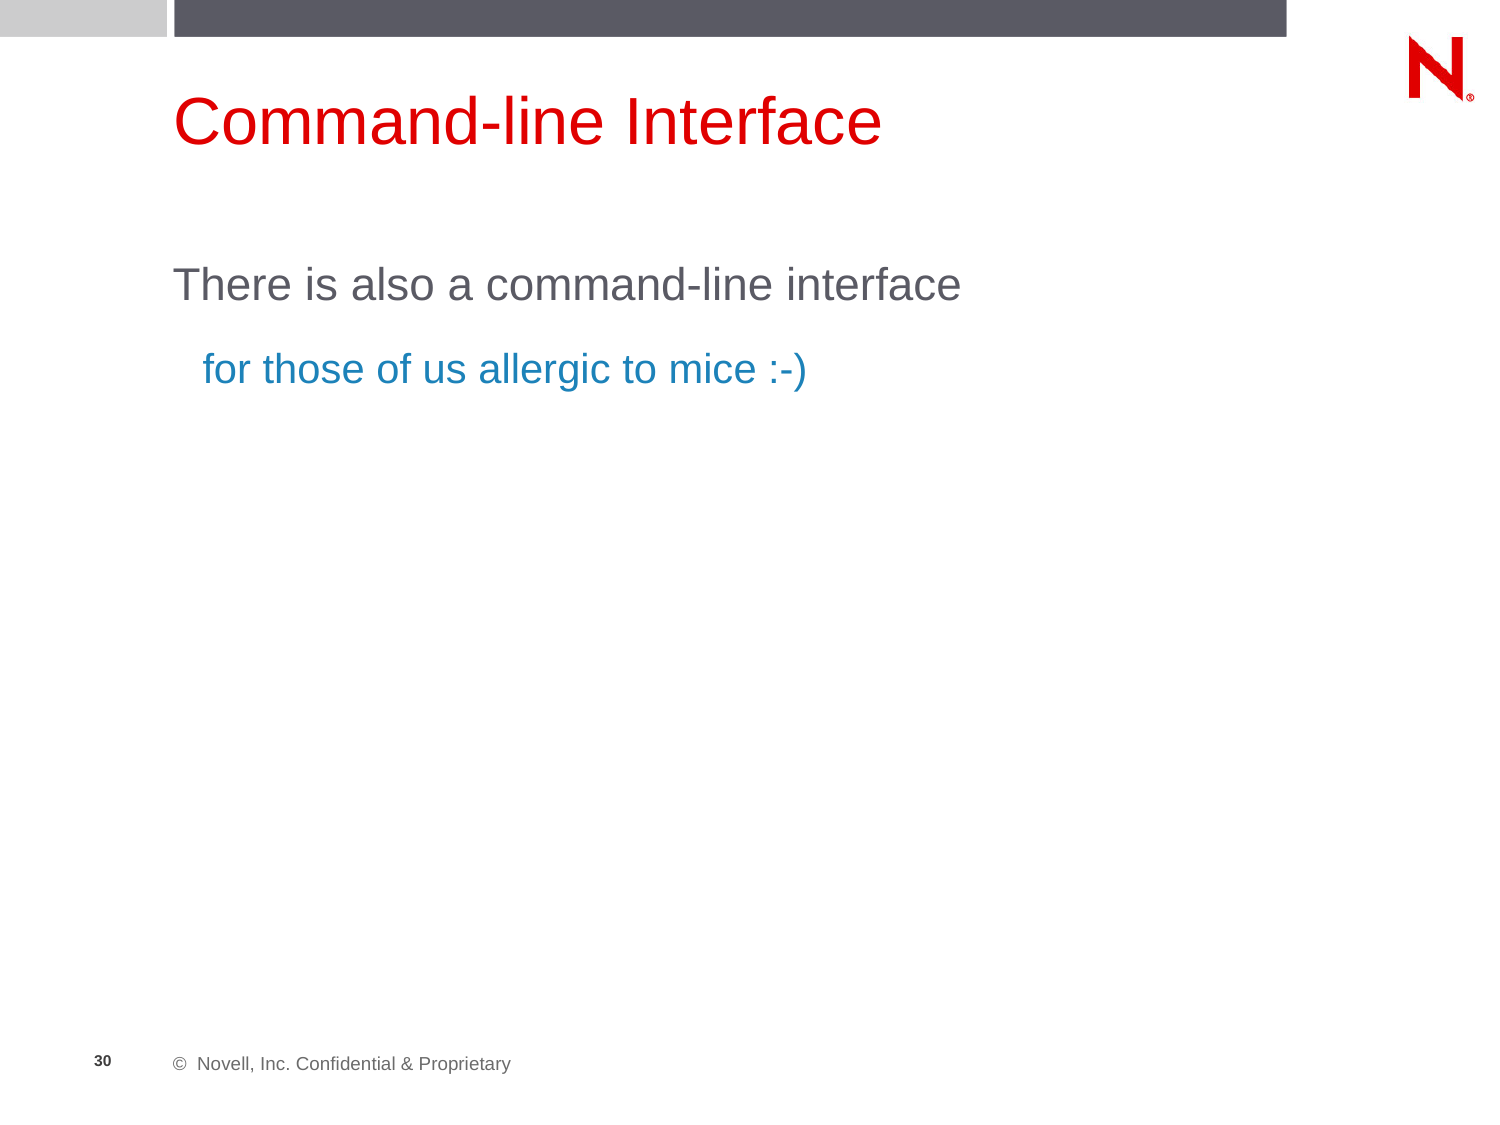

# Command-line Interface
There is also a command-line interface
for those of us allergic to mice :-)